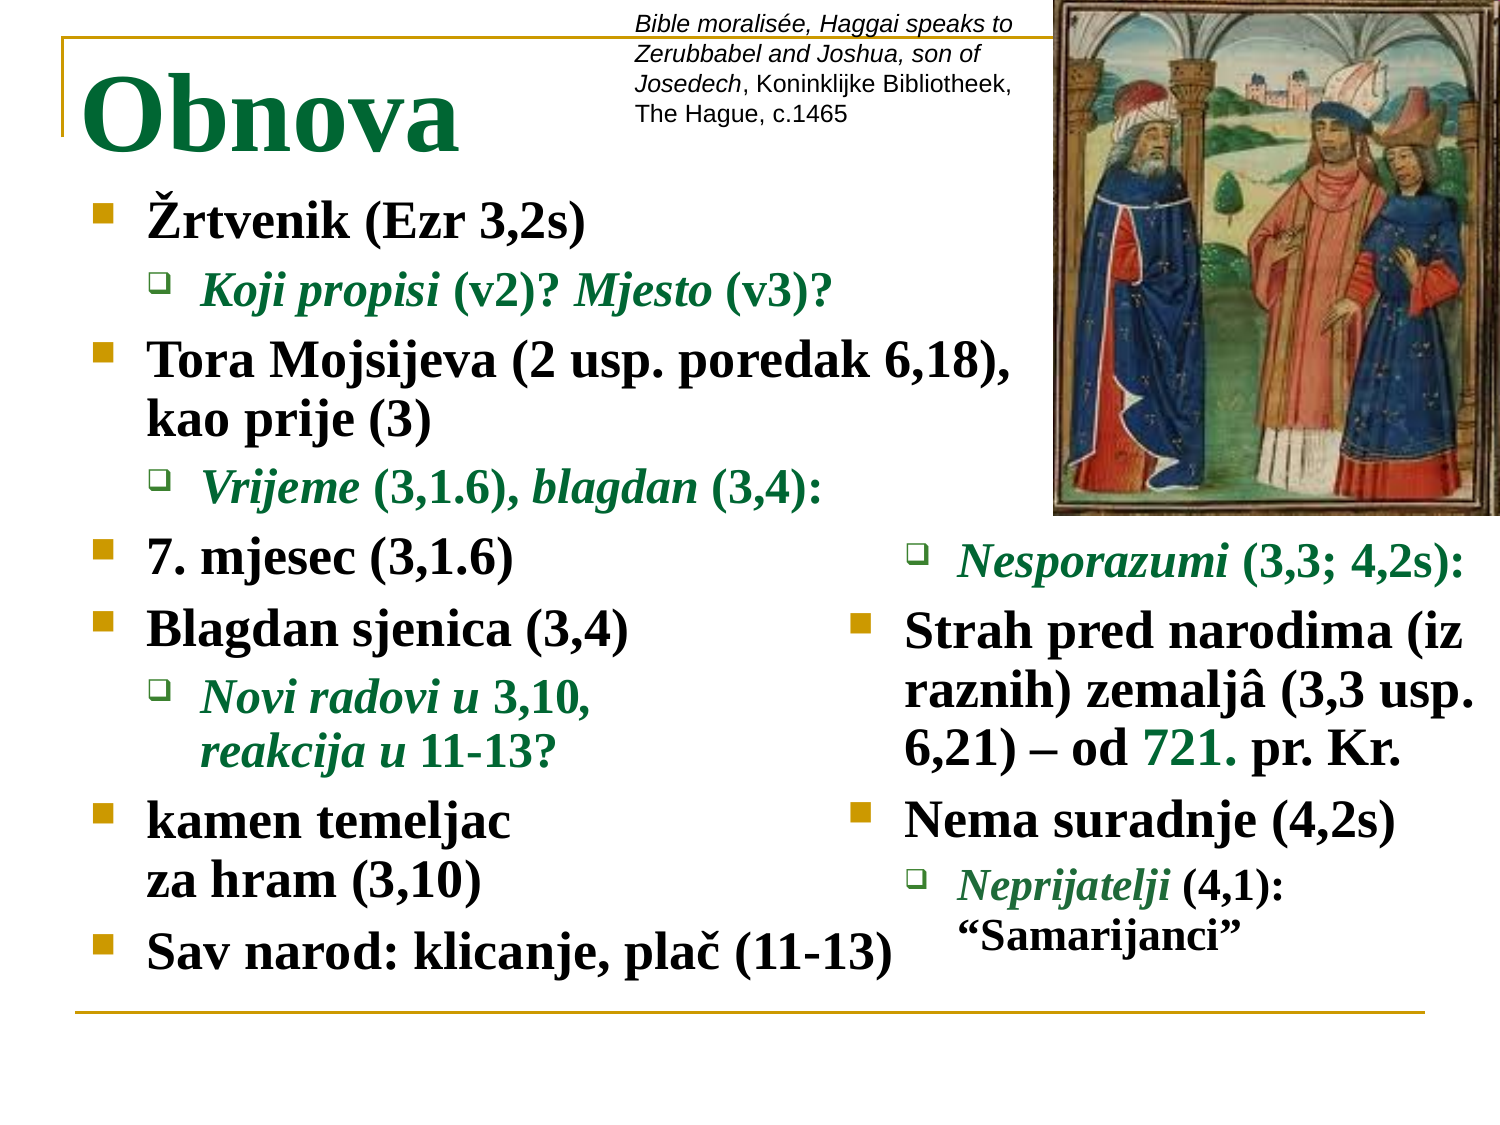

Bible moralisée, Haggai speaks to Zerubbabel and Joshua, son of Josedech, Koninklijke Bibliotheek, The Hague, c.1465
# Obnova
Žrtvenik (Ezr 3,2s)
Koji propisi (v2)? Mjesto (v3)?
Tora Mojsijeva (2 usp. poredak 6,18),
kao prije (3)
Vrijeme (3,1.6), blagdan (3,4):
7. mjesec (3,1.6)
Blagdan sjenica (3,4)
Novi radovi u 3,10,
reakcija u 11-13?
kamen temeljac
za hram (3,10)
Sav narod: klicanje, plač (11-13)
Nesporazumi (3,3; 4,2s):
Strah pred narodima (iz raznih) zemaljâ (3,3 usp. 6,21) – od 721. pr. Kr.
Nema suradnje (4,2s)
Neprijatelji (4,1): “Samarijanci”